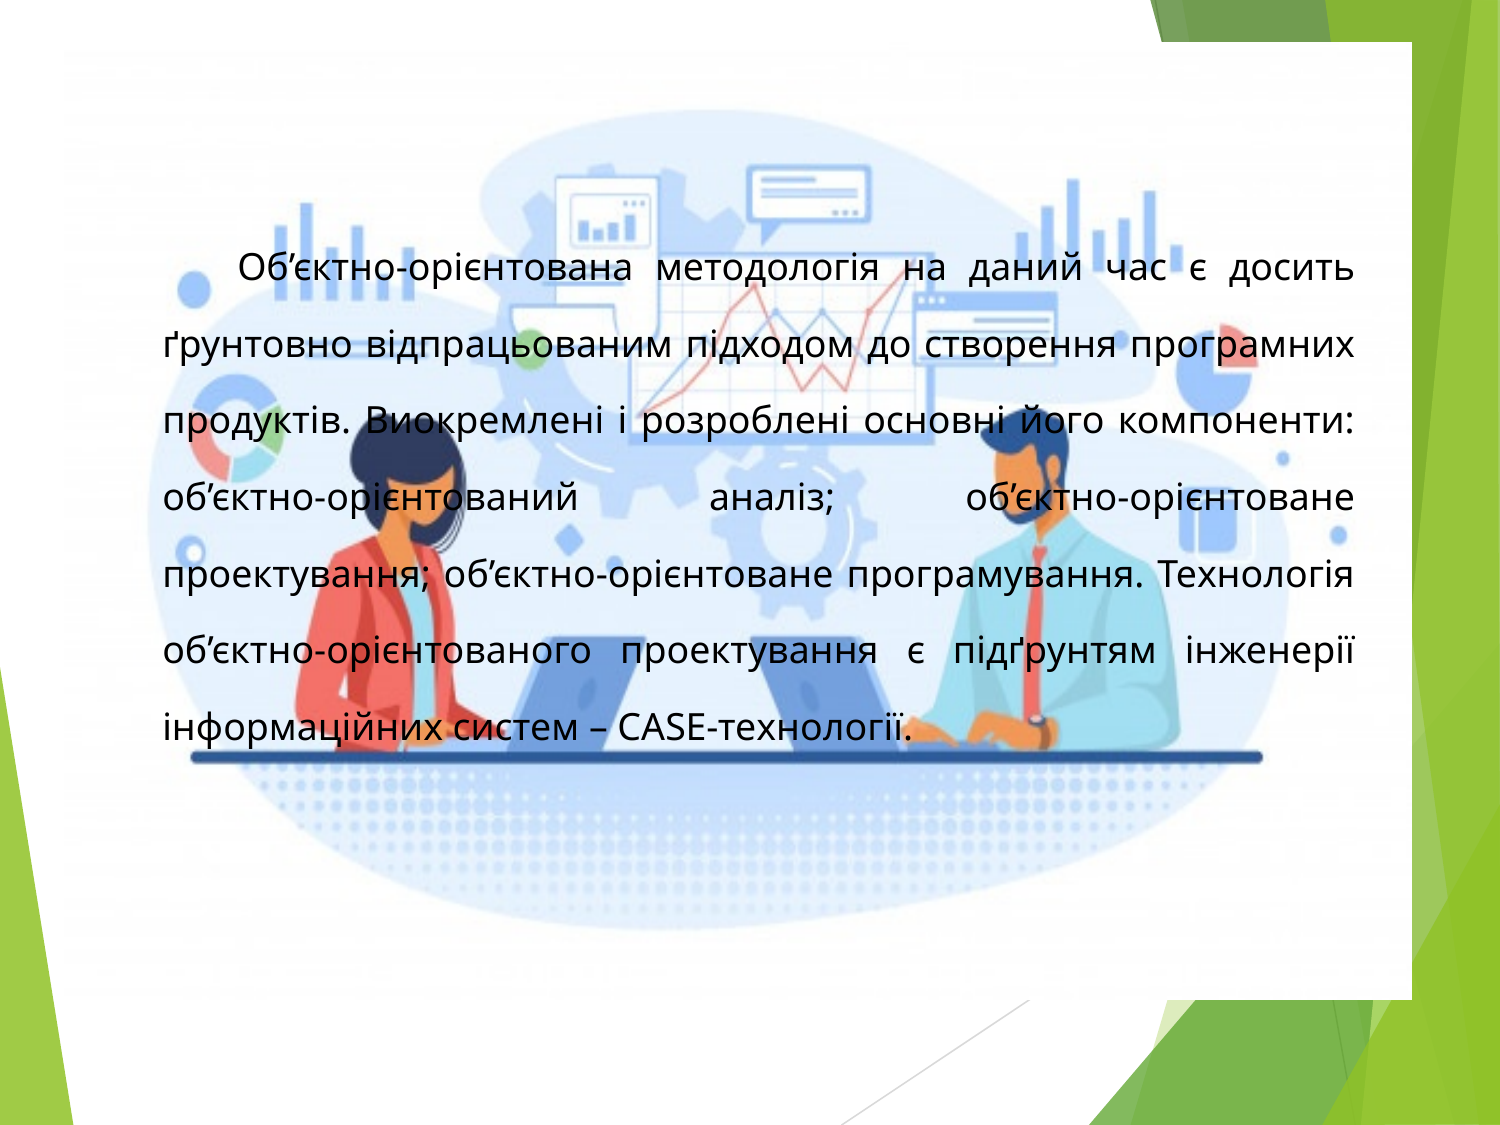

Об’єктно-орієнтована методологія на даний час є досить ґрунтовно відпрацьованим підходом до створення програмних продуктів. Виокремлені і розроблені основні його компоненти: об’єктно-орієнтований аналіз; об’єктно-орієнтоване проектування; об’єктно-орієнтоване програмування. Технологія об’єктно-орієнтованого проектування є підґрунтям інженерії інформа­ційних систем – САSЕ-технології.